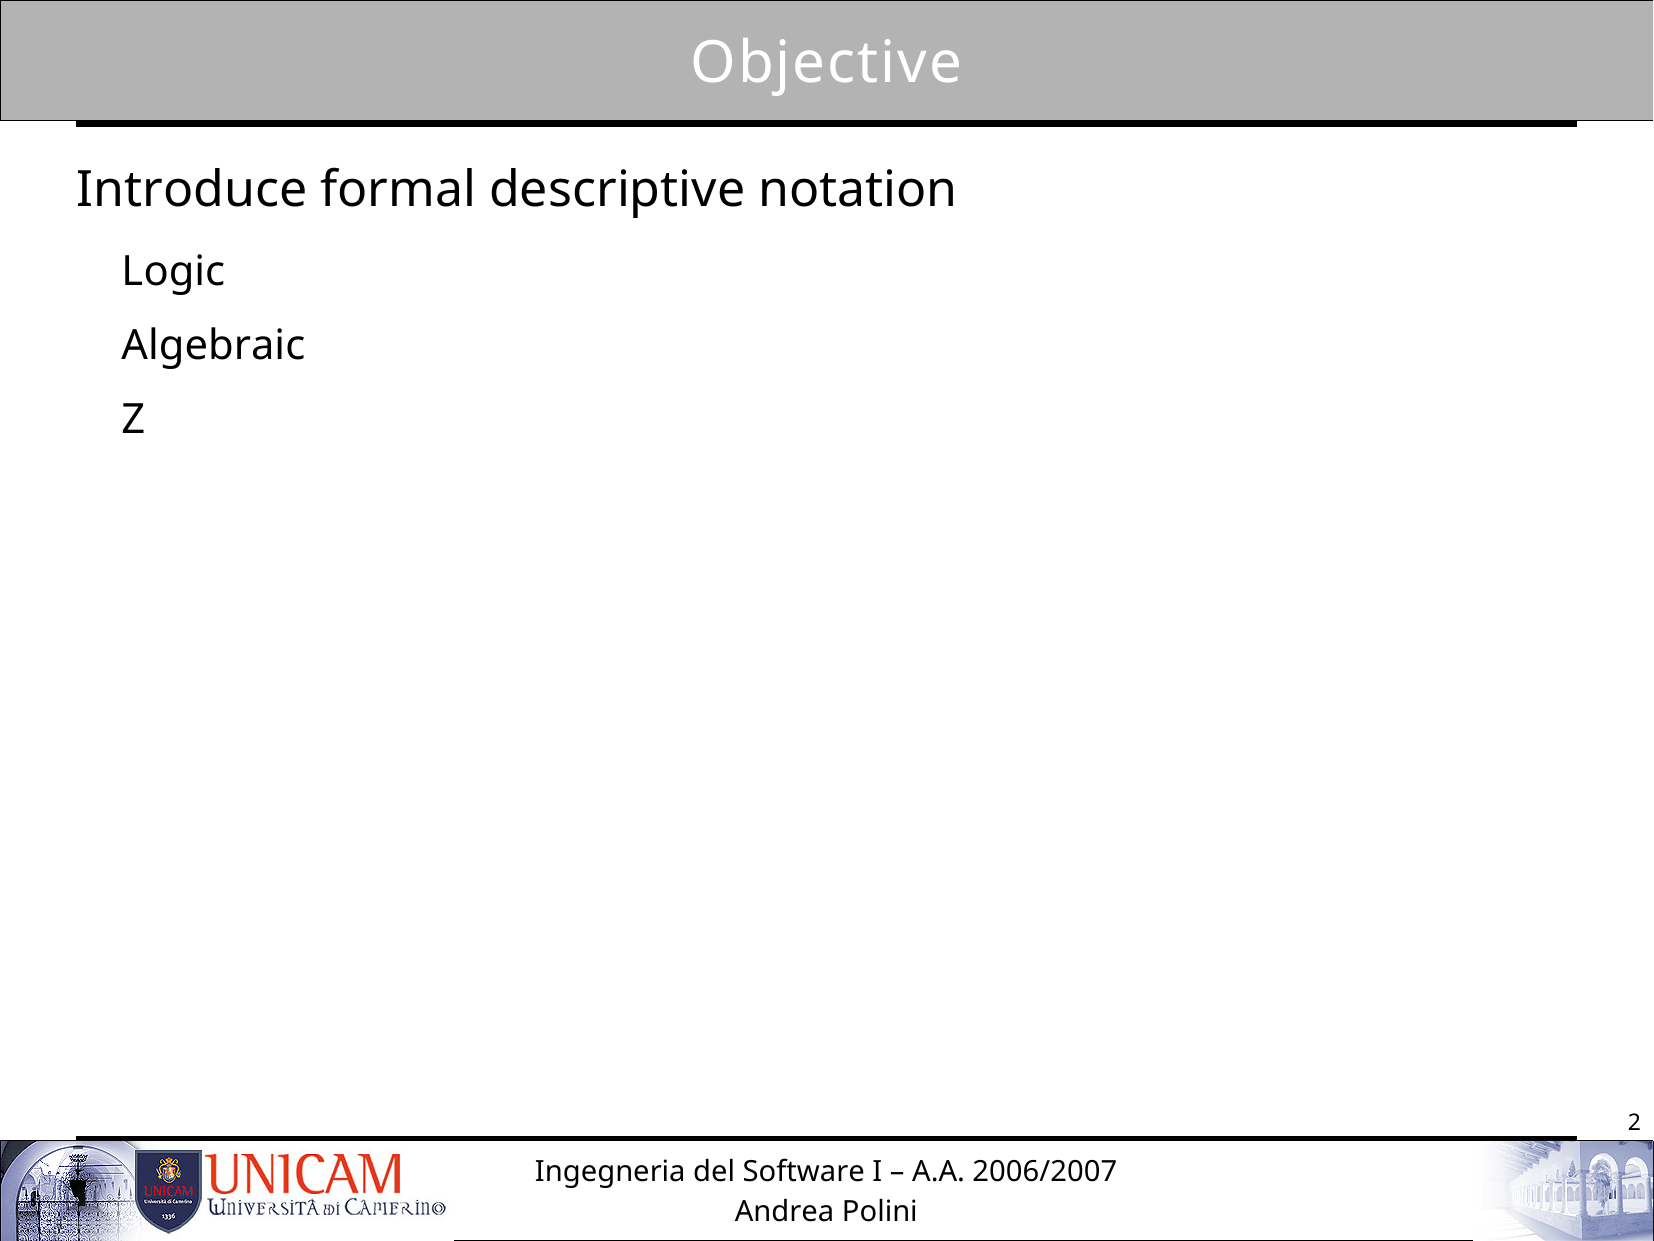

# Objective
Introduce formal descriptive notation
Logic
Algebraic
Z
2